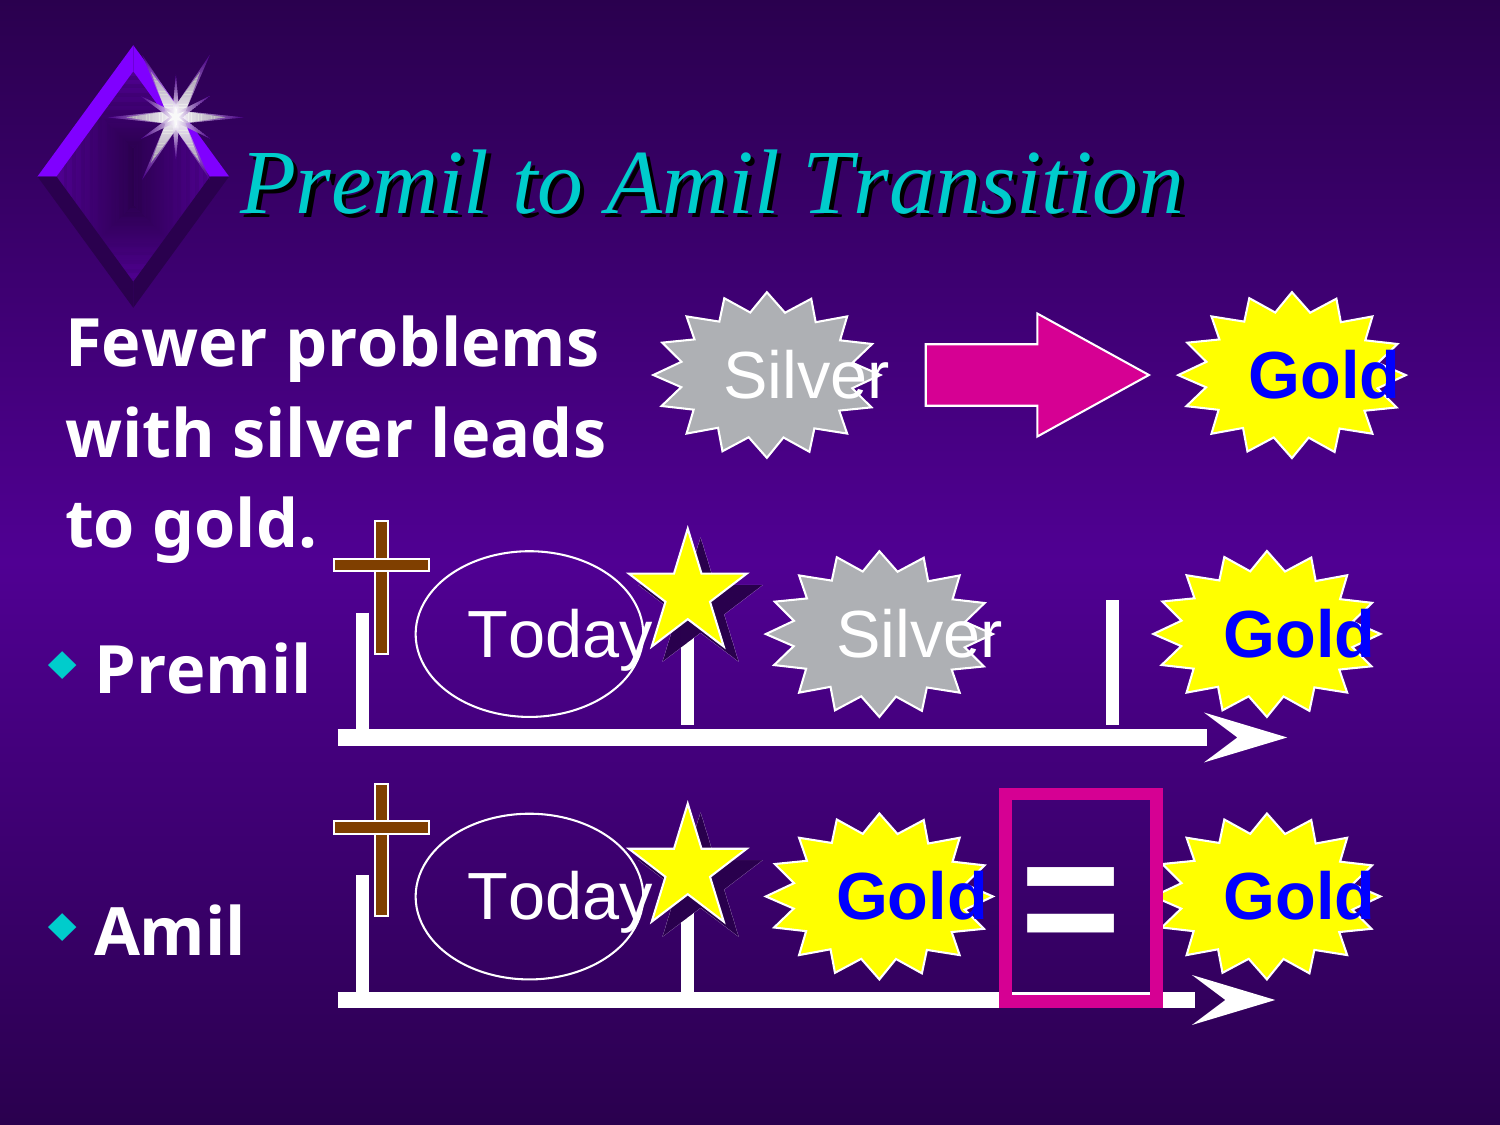

# Premil to Amil Transition
Fewer problems with silver leads to gold.
Silver
Gold
Gold
Today
Silver
 Premil
=
Gold
Gold
Today
 Amil